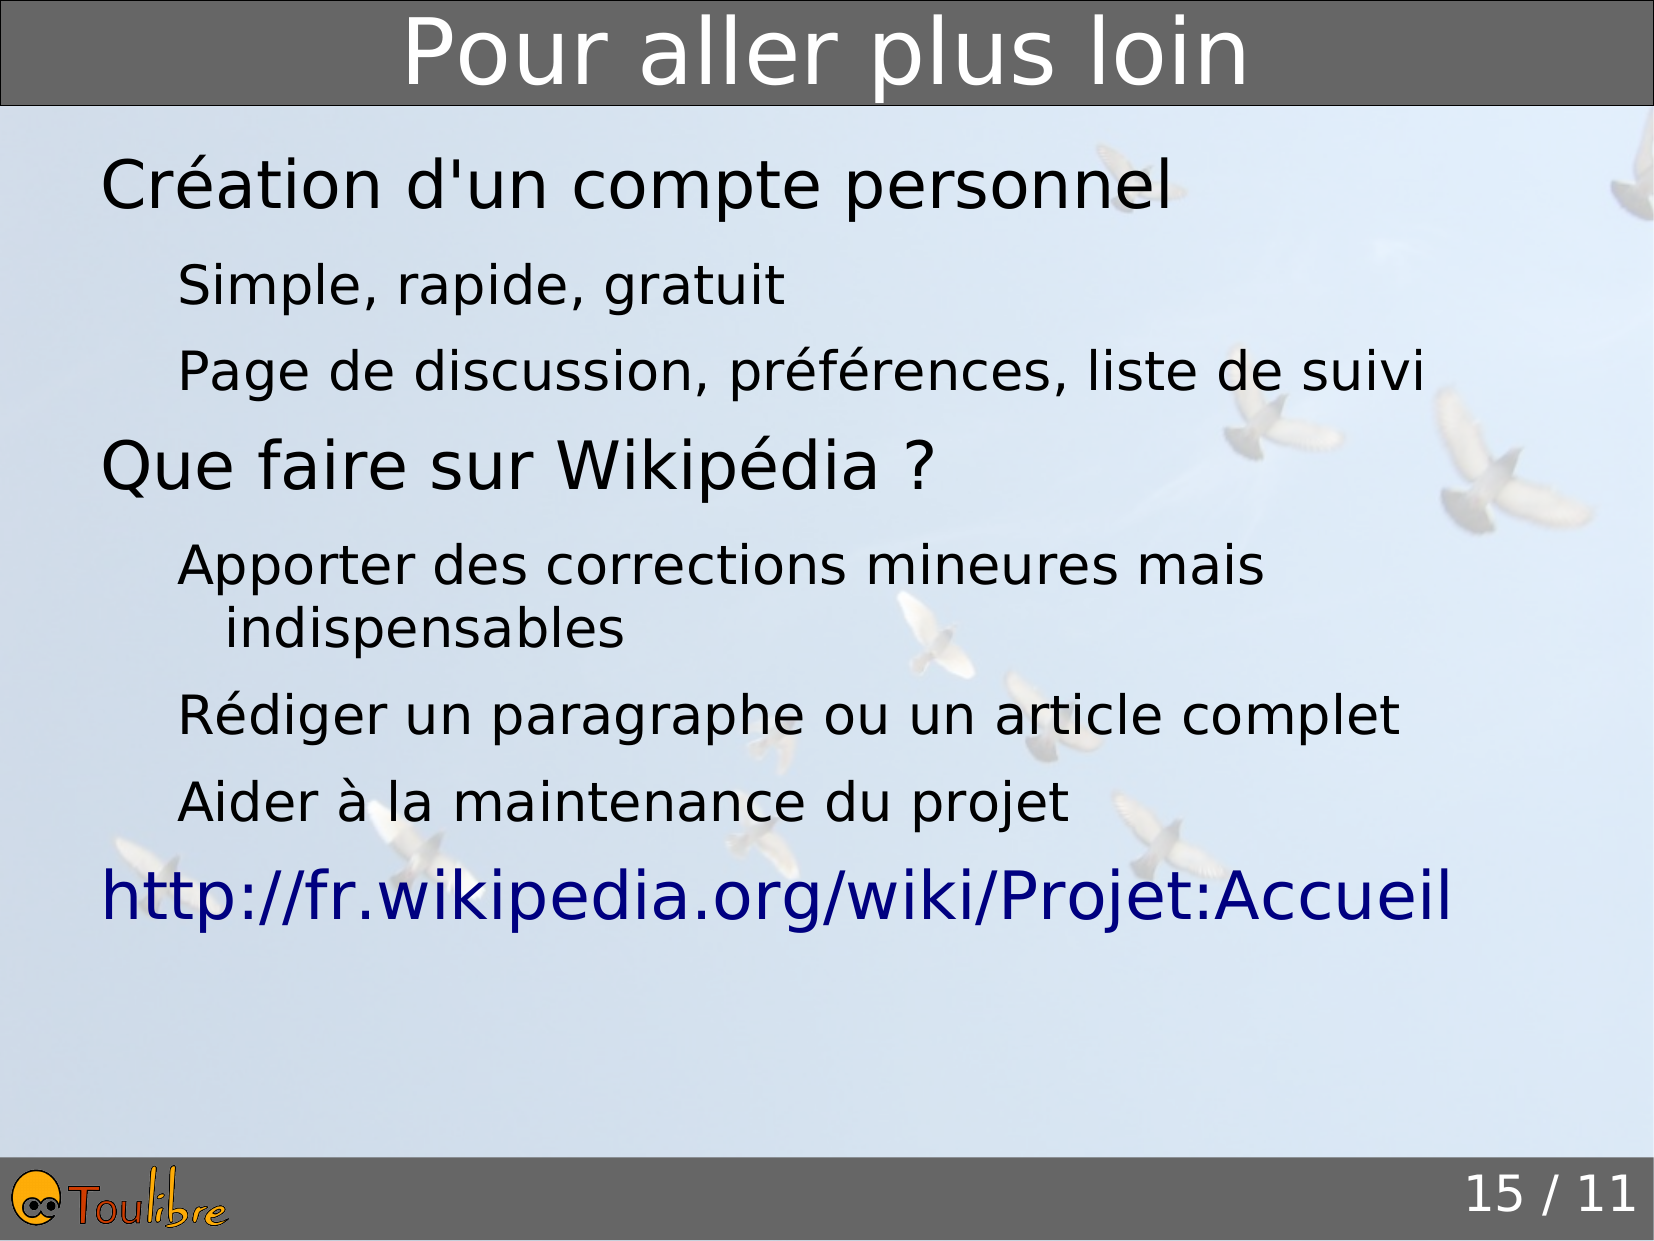

# Pour aller plus loin
Création d'un compte personnel
Simple, rapide, gratuit
Page de discussion, préférences, liste de suivi
Que faire sur Wikipédia ?
Apporter des corrections mineures mais indispensables
Rédiger un paragraphe ou un article complet
Aider à la maintenance du projet
http://fr.wikipedia.org/wiki/Projet:Accueil